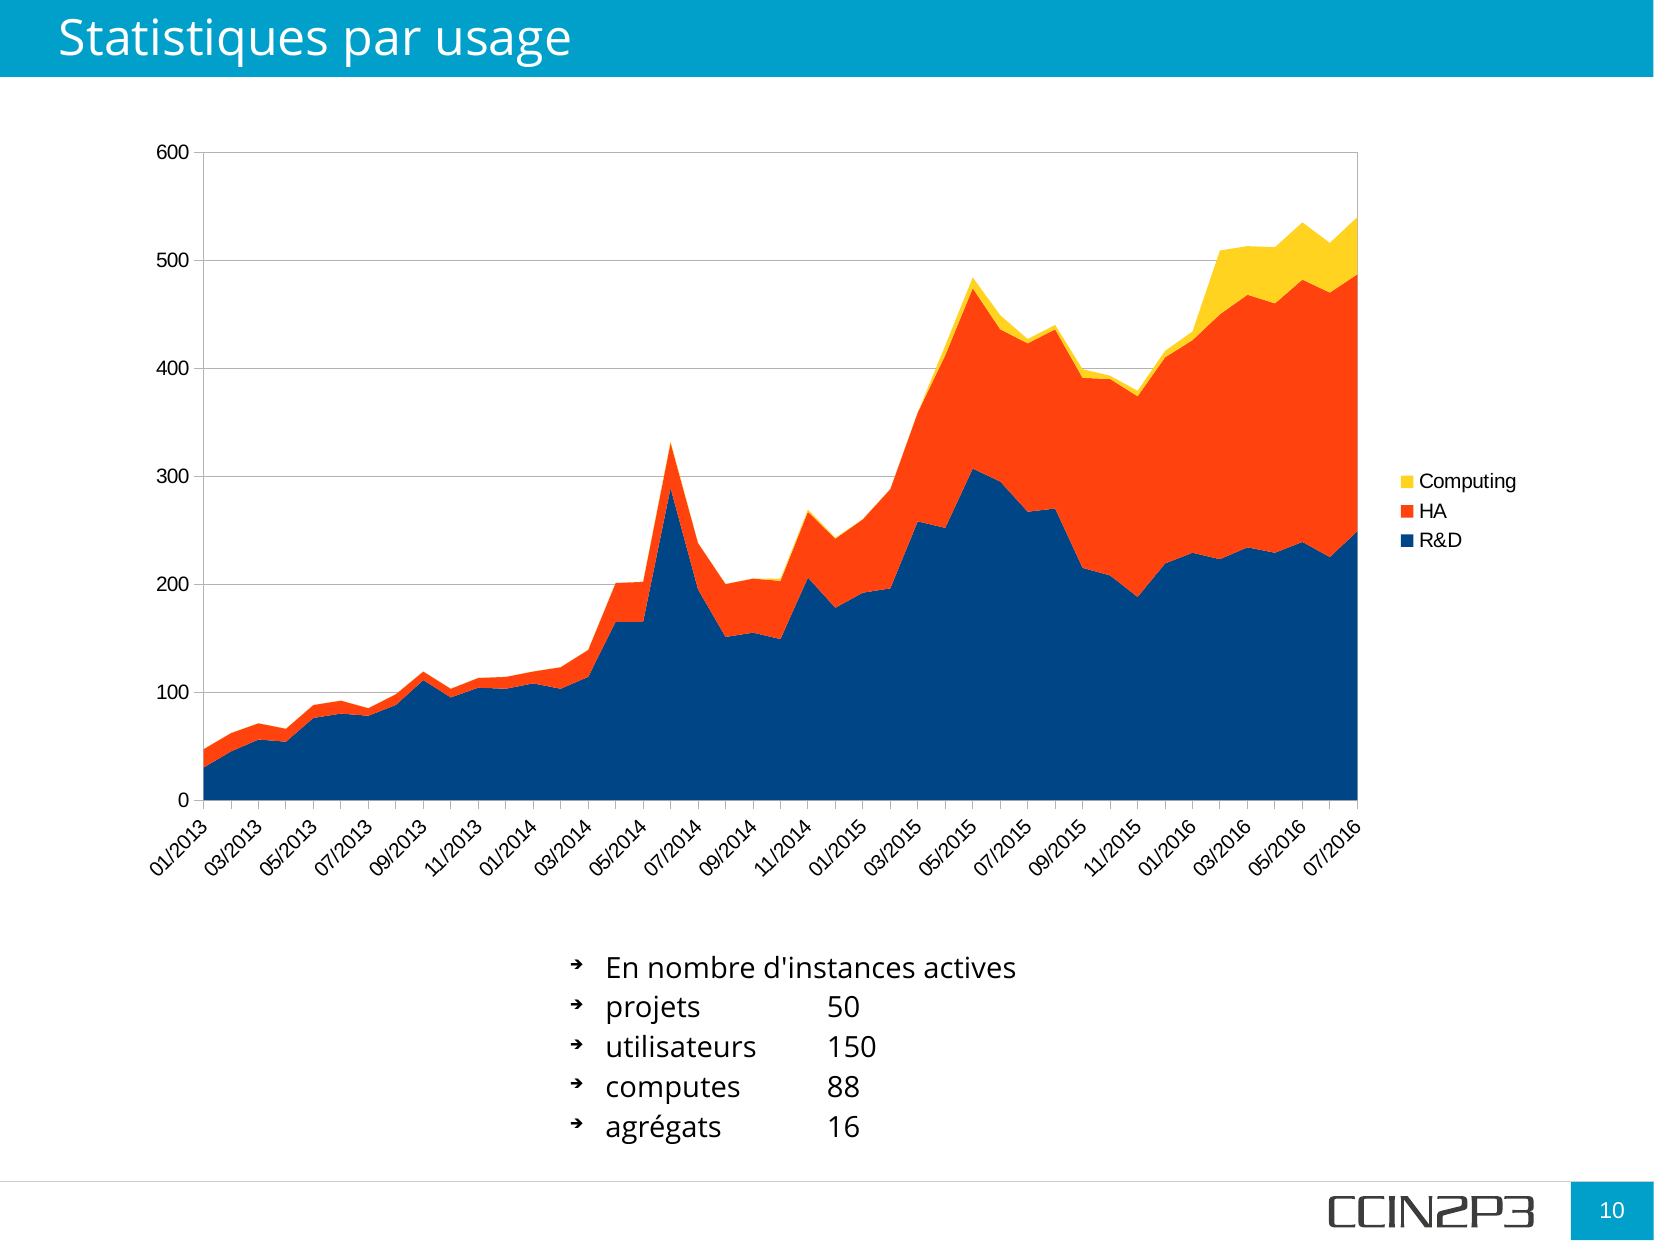

# Statistiques par usage
### Chart
| Category | R&D | HA | Computing |
|---|---|---|---|
| 01/2013 | 30.0 | 17.0 | 0.0 |
| 02/2013 | 45.0 | 17.0 | 0.0 |
| 03/2013 | 56.0 | 15.0 | 0.0 |
| 04/2013 | 54.0 | 12.0 | 0.0 |
| 05/2013 | 76.0 | 12.0 | 0.0 |
| 06/2013 | 80.0 | 12.0 | 0.0 |
| 07/2013 | 78.0 | 7.0 | 0.0 |
| 08/2013 | 88.0 | 10.0 | 0.0 |
| 09/2013 | 111.0 | 8.0 | 0.0 |
| 10/2013 | 95.0 | 8.0 | 0.0 |
| 11/2013 | 104.0 | 9.0 | 0.0 |
| 12/2013 | 103.0 | 11.0 | 0.0 |
| 01/2014 | 108.0 | 11.0 | 0.0 |
| 02/2014 | 103.0 | 20.0 | 0.0 |
| 03/2014 | 114.0 | 25.0 | 0.0 |
| 04/2014 | 165.0 | 36.0 | 0.0 |
| 05/2014 | 165.0 | 37.0 | 0.0 |
| 06/2014 | 289.0 | 42.0 | 1.0 |
| 07/2014 | 195.0 | 43.0 | 0.0 |
| 08/2014 | 151.0 | 49.0 | 0.0 |
| 09/2014 | 155.0 | 50.0 | 0.0 |
| 10/2014 | 149.0 | 54.0 | 2.0 |
| 11/2014 | 206.0 | 61.0 | 2.0 |
| 12/2014 | 178.0 | 64.0 | 1.0 |
| 01/2015 | 192.0 | 68.0 | 0.0 |
| 02/2015 | 196.0 | 92.0 | 0.0 |
| 03/2015 | 258.0 | 101.0 | 0.0 |
| 04/2015 | 252.0 | 160.0 | 9.0 |
| 05/2015 | 307.0 | 167.0 | 10.0 |
| 06/2015 | 295.0 | 141.0 | 13.0 |
| 07/2015 | 267.0 | 156.0 | 4.0 |
| 08/2015 | 270.0 | 166.0 | 4.0 |
| 09/2015 | 215.0 | 176.0 | 8.0 |
| 10/2015 | 208.0 | 182.0 | 3.0 |
| 11/2015 | 188.0 | 186.0 | 5.0 |
| 12/2015 | 219.0 | 191.0 | 6.0 |
| 01/2016 | 229.0 | 197.0 | 8.0 |
| 02/2016 | 223.0 | 227.0 | 59.0 |
| 03/2016 | 234.0 | 234.0 | 45.0 |
| 04/2016 | 229.0 | 231.0 | 52.0 |
| 05/2016 | 239.0 | 243.0 | 53.0 |
| 06/2016 | 225.0 | 245.0 | 46.0 |
| 07/2016 | 249.0 | 238.0 | 53.0 |En nombre d'instances actives
projets 		50
utilisateurs	150
computes		88
agrégats	 	16
10